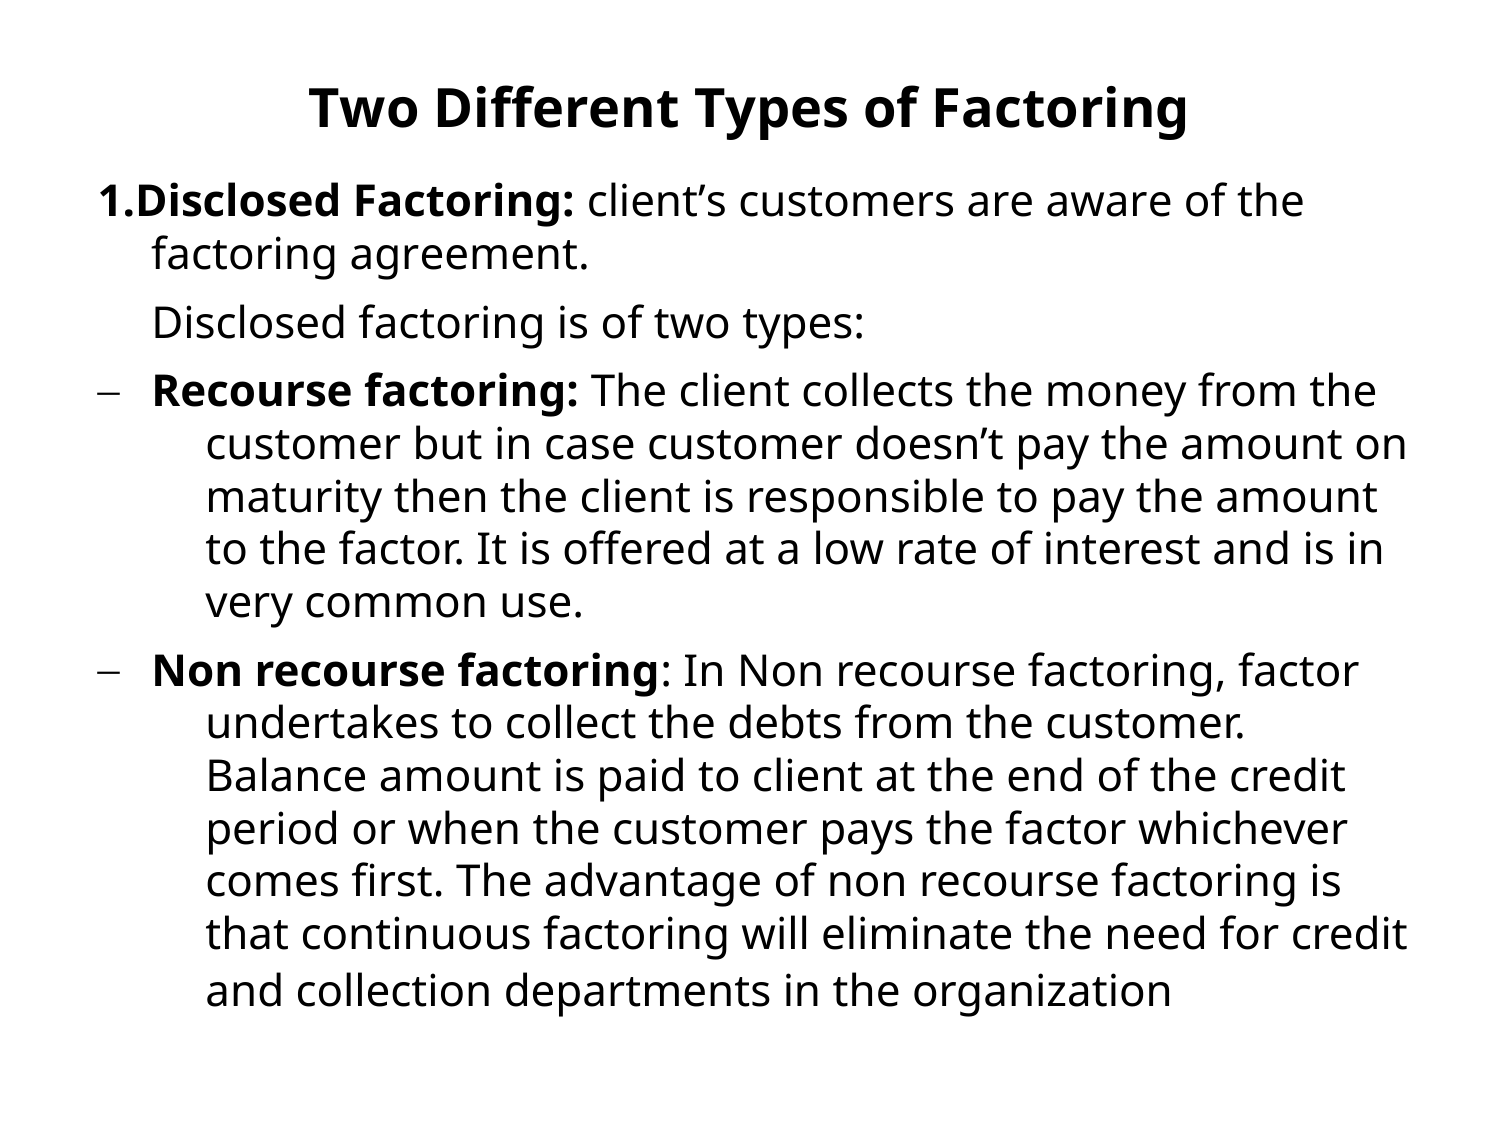

# Two Different Types of Factoring
1.Disclosed Factoring: client’s customers are aware of the factoring agreement.
Disclosed factoring is of two types:
Recourse factoring: The client collects the money from the customer but in case customer doesn’t pay the amount on maturity then the client is responsible to pay the amount to the factor. It is offered at a low rate of interest and is in very common use.
Non recourse factoring: In Non recourse factoring, factor undertakes to collect the debts from the customer. Balance amount is paid to client at the end of the credit period or when the customer pays the factor whichever comes first. The advantage of non recourse factoring is that continuous factoring will eliminate the need for credit and collection departments in the organization